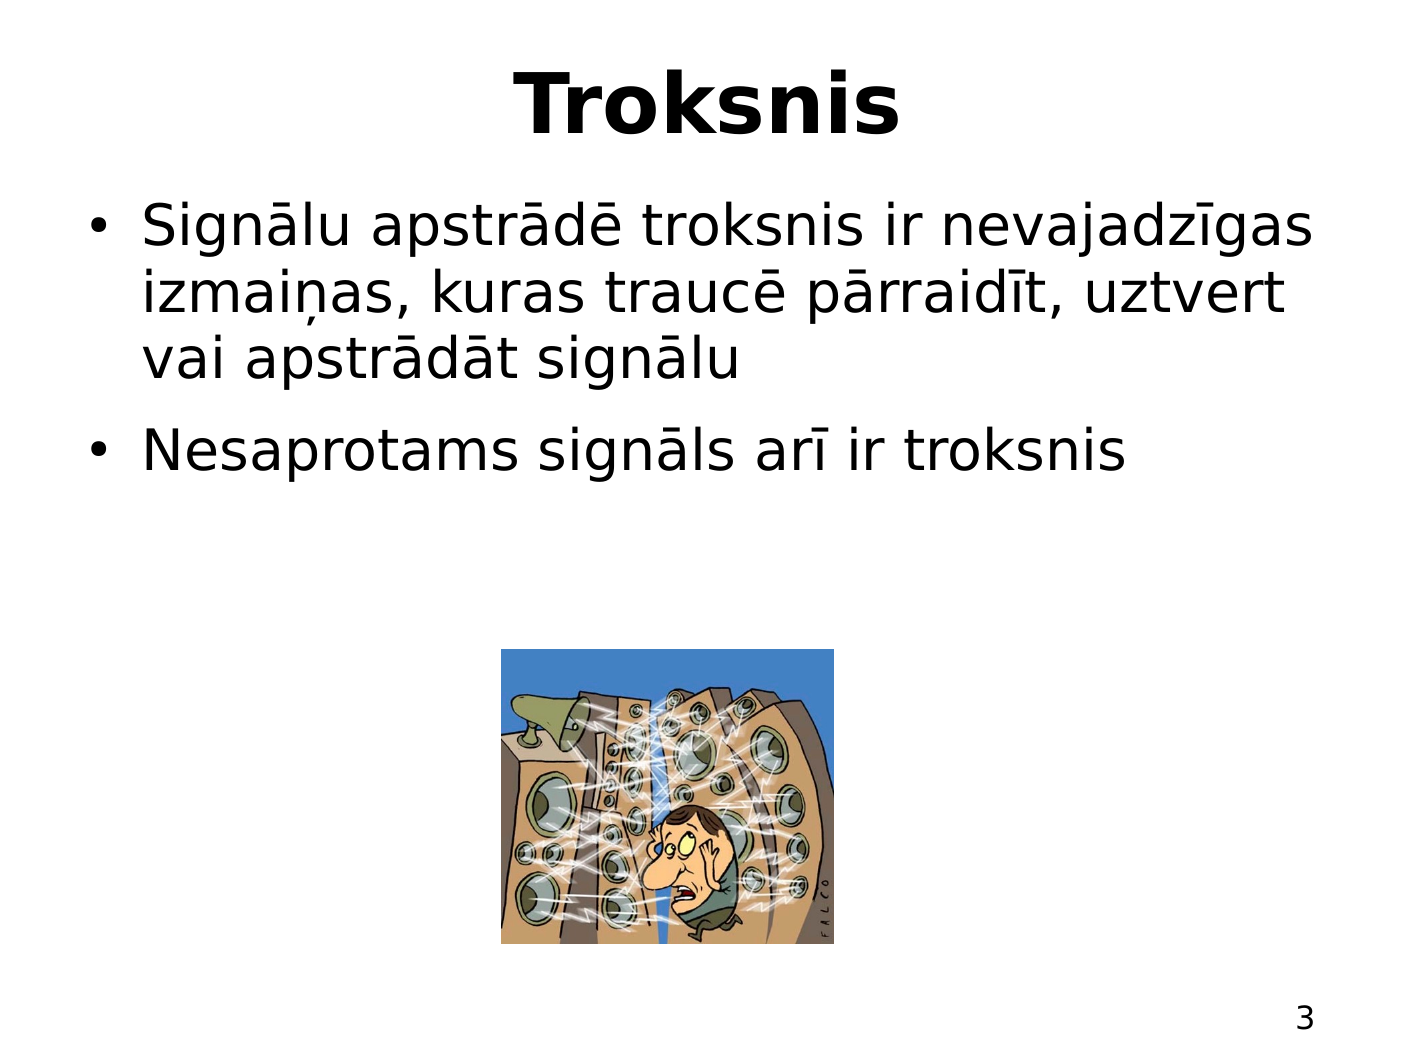

# Troksnis
Signālu apstrādē troksnis ir nevajadzīgas izmaiņas, kuras traucē pārraidīt, uztvert vai apstrādāt signālu
Nesaprotams signāls arī ir troksnis